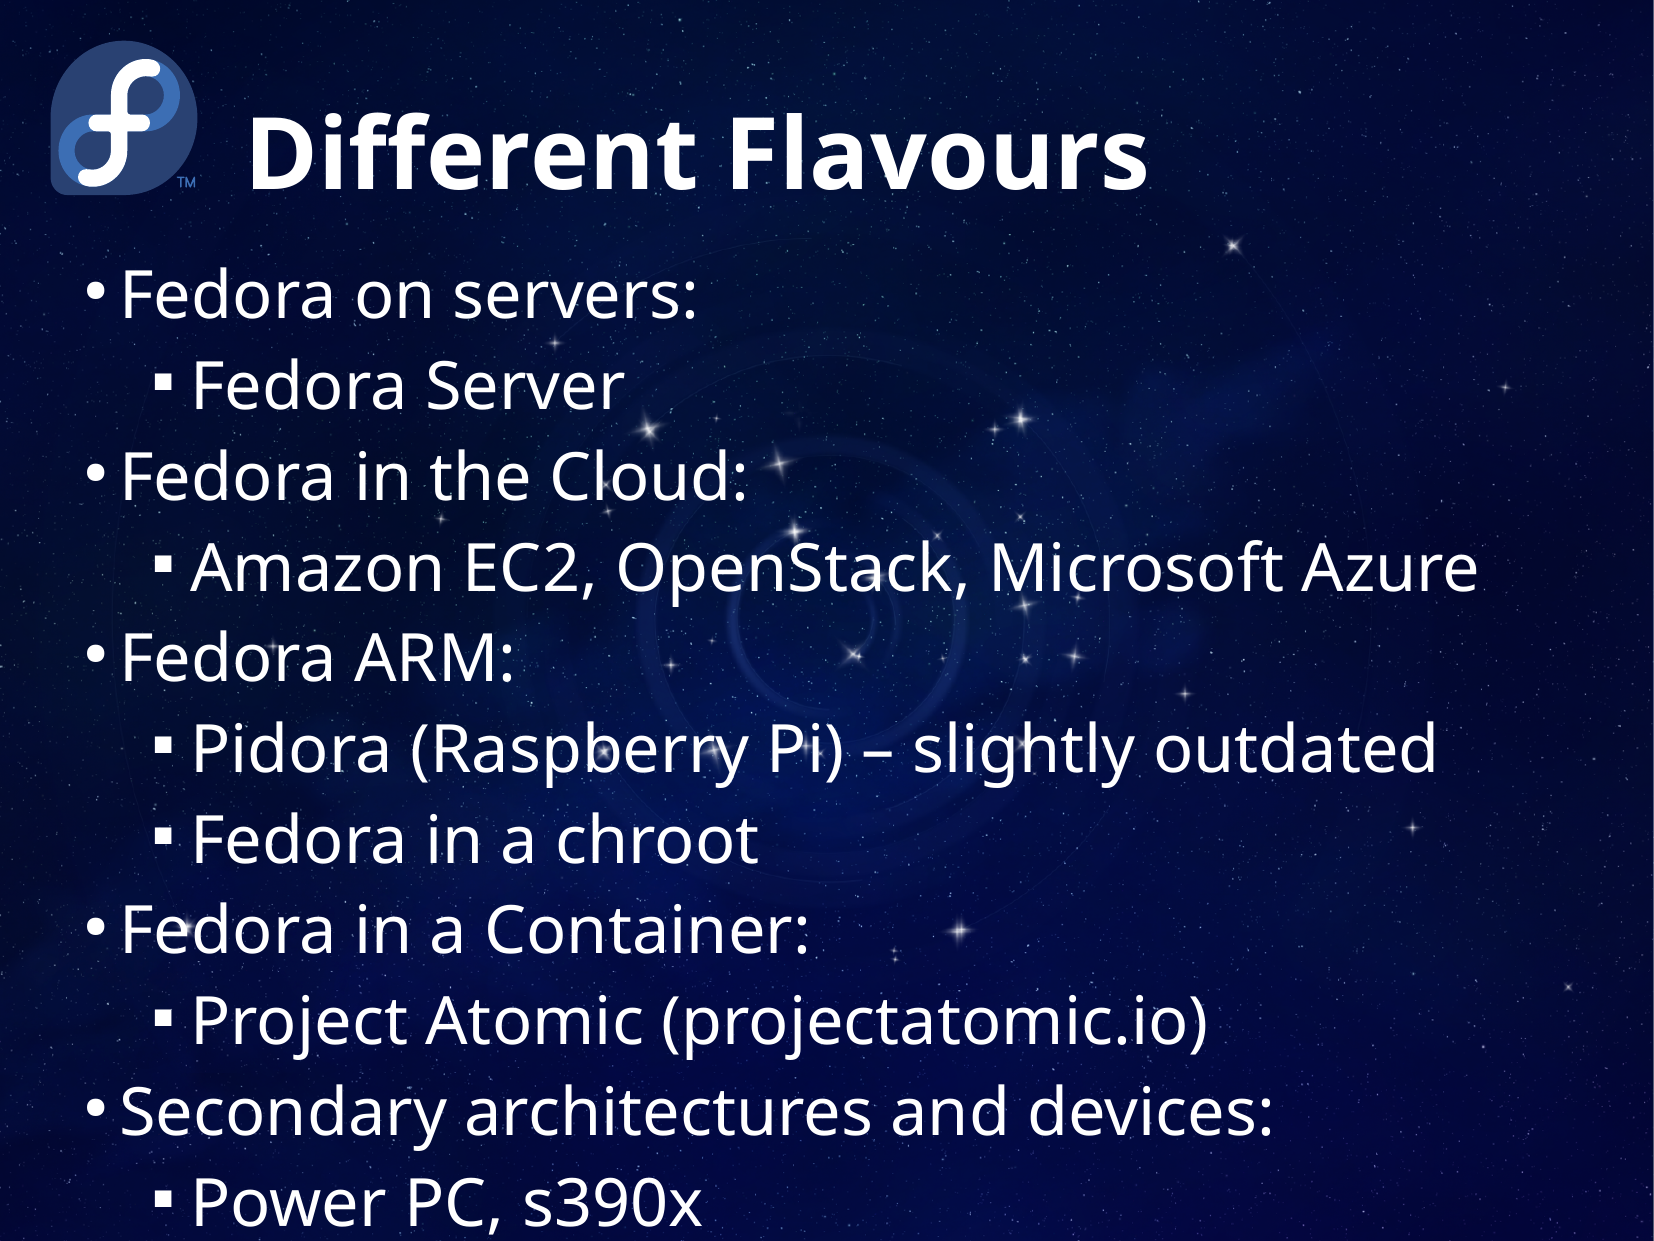

Different Flavours
Fedora on servers:
Fedora Server
Fedora in the Cloud:
Amazon EC2, OpenStack, Microsoft Azure
Fedora ARM:
Pidora (Raspberry Pi) – slightly outdated
Fedora in a chroot
Fedora in a Container:
Project Atomic (projectatomic.io)
Secondary architectures and devices:
Power PC, s390x